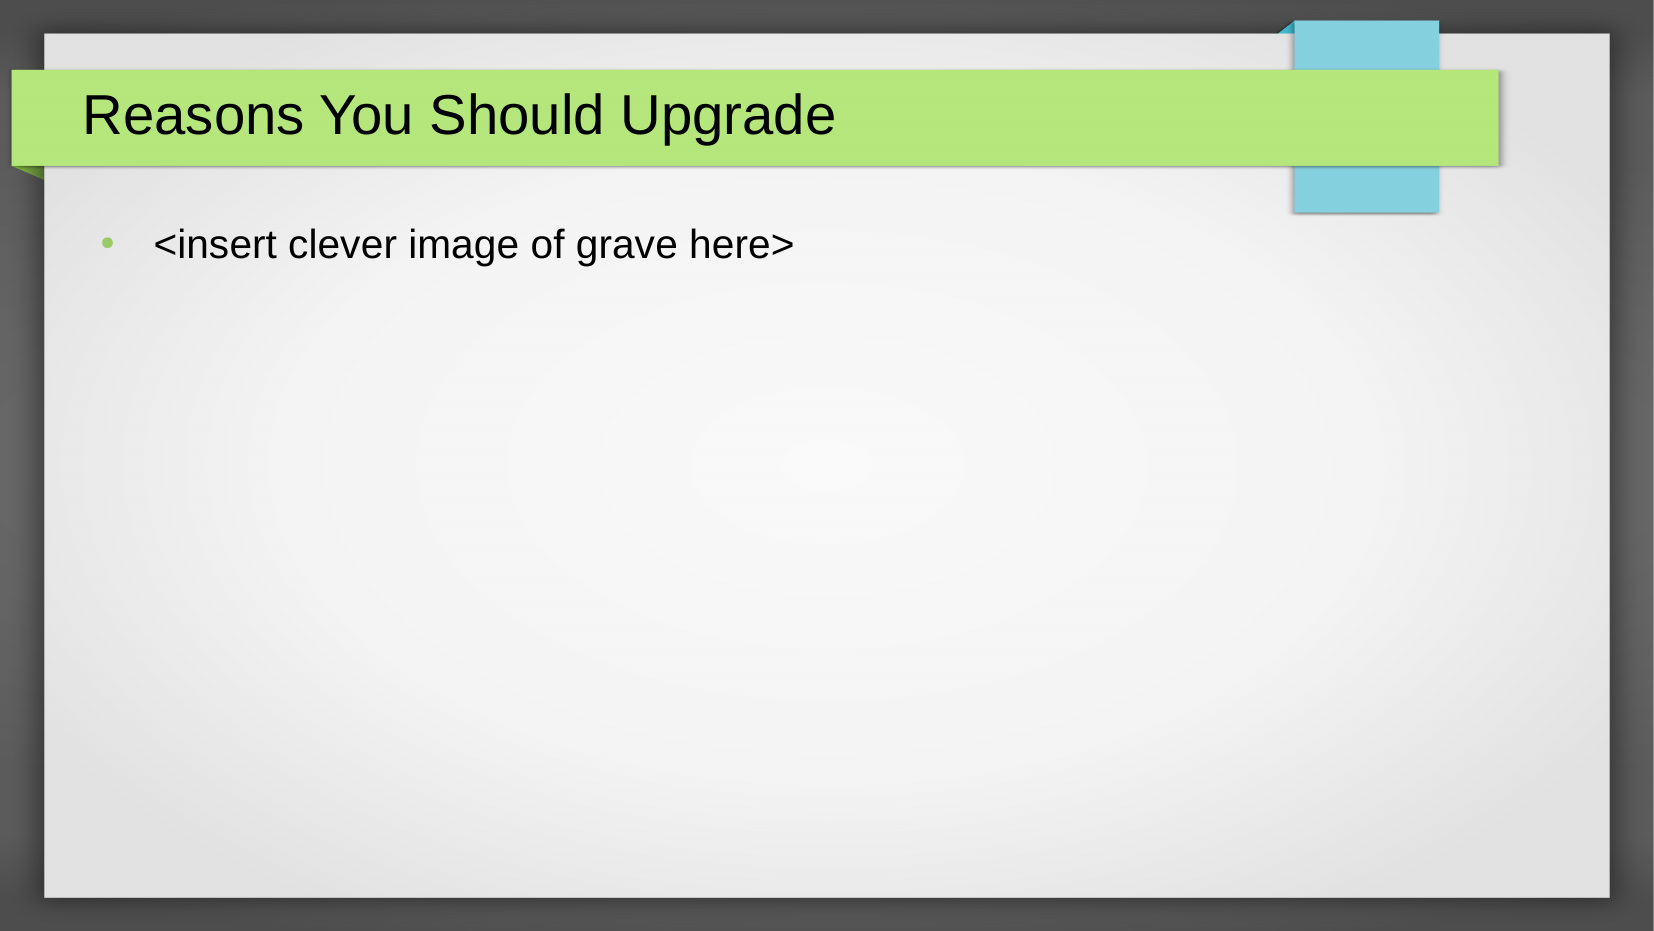

# Reasons You Should Upgrade
<insert clever image of grave here>